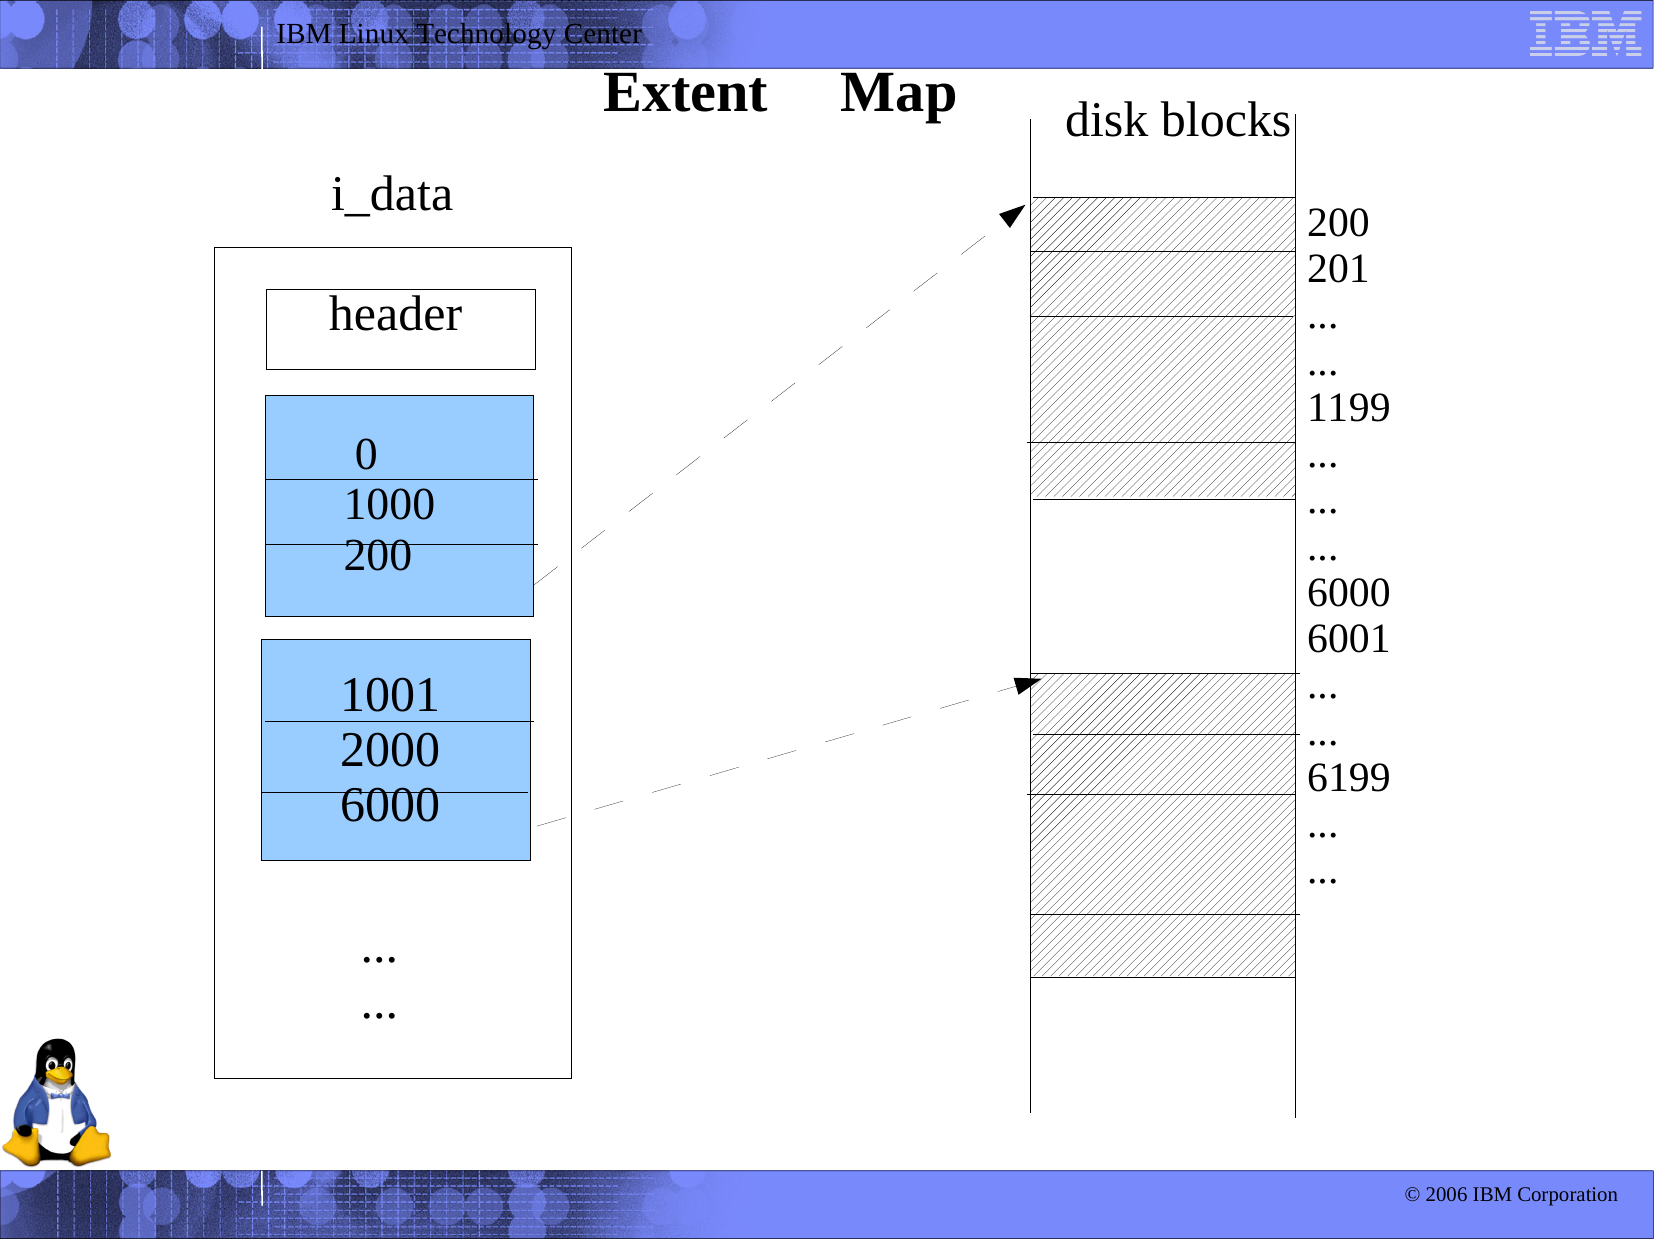

Extent Map
disk blocks
 i_data
200
201
...
...
1199
...
...
...
6000
6001
...
...
6199
...
...
 header
 0
1000
200
1001
2000
6000
...
...